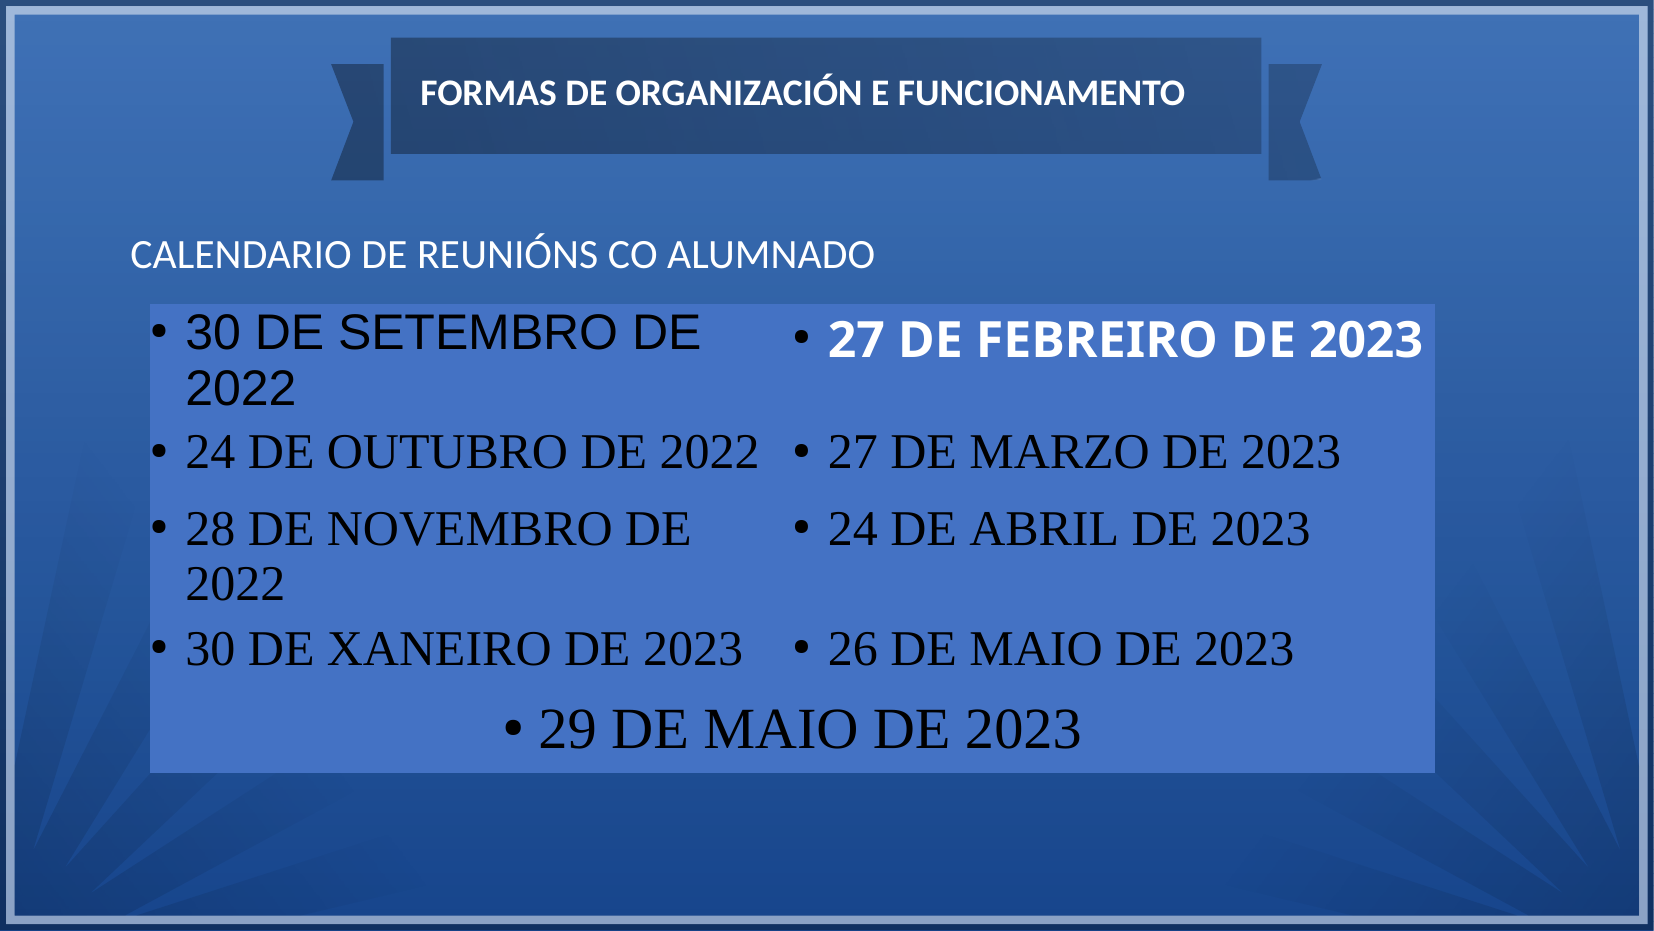

FORMAS DE ORGANIZACIÓN E FUNCIONAMENTO
CALENDARIO DE REUNIÓNS CO ALUMNADO
| 30 DE SETEMBRO DE 2022 | 27 DE FEBREIRO DE 2023 |
| --- | --- |
| 24 DE OUTUBRO DE 2022 | 27 DE MARZO DE 2023 |
| 28 DE NOVEMBRO DE 2022 | 24 DE ABRIL DE 2023 |
| 30 DE XANEIRO DE 2023 | 26 DE MAIO DE 2023 |
| 29 DE MAIO DE 2023 | |